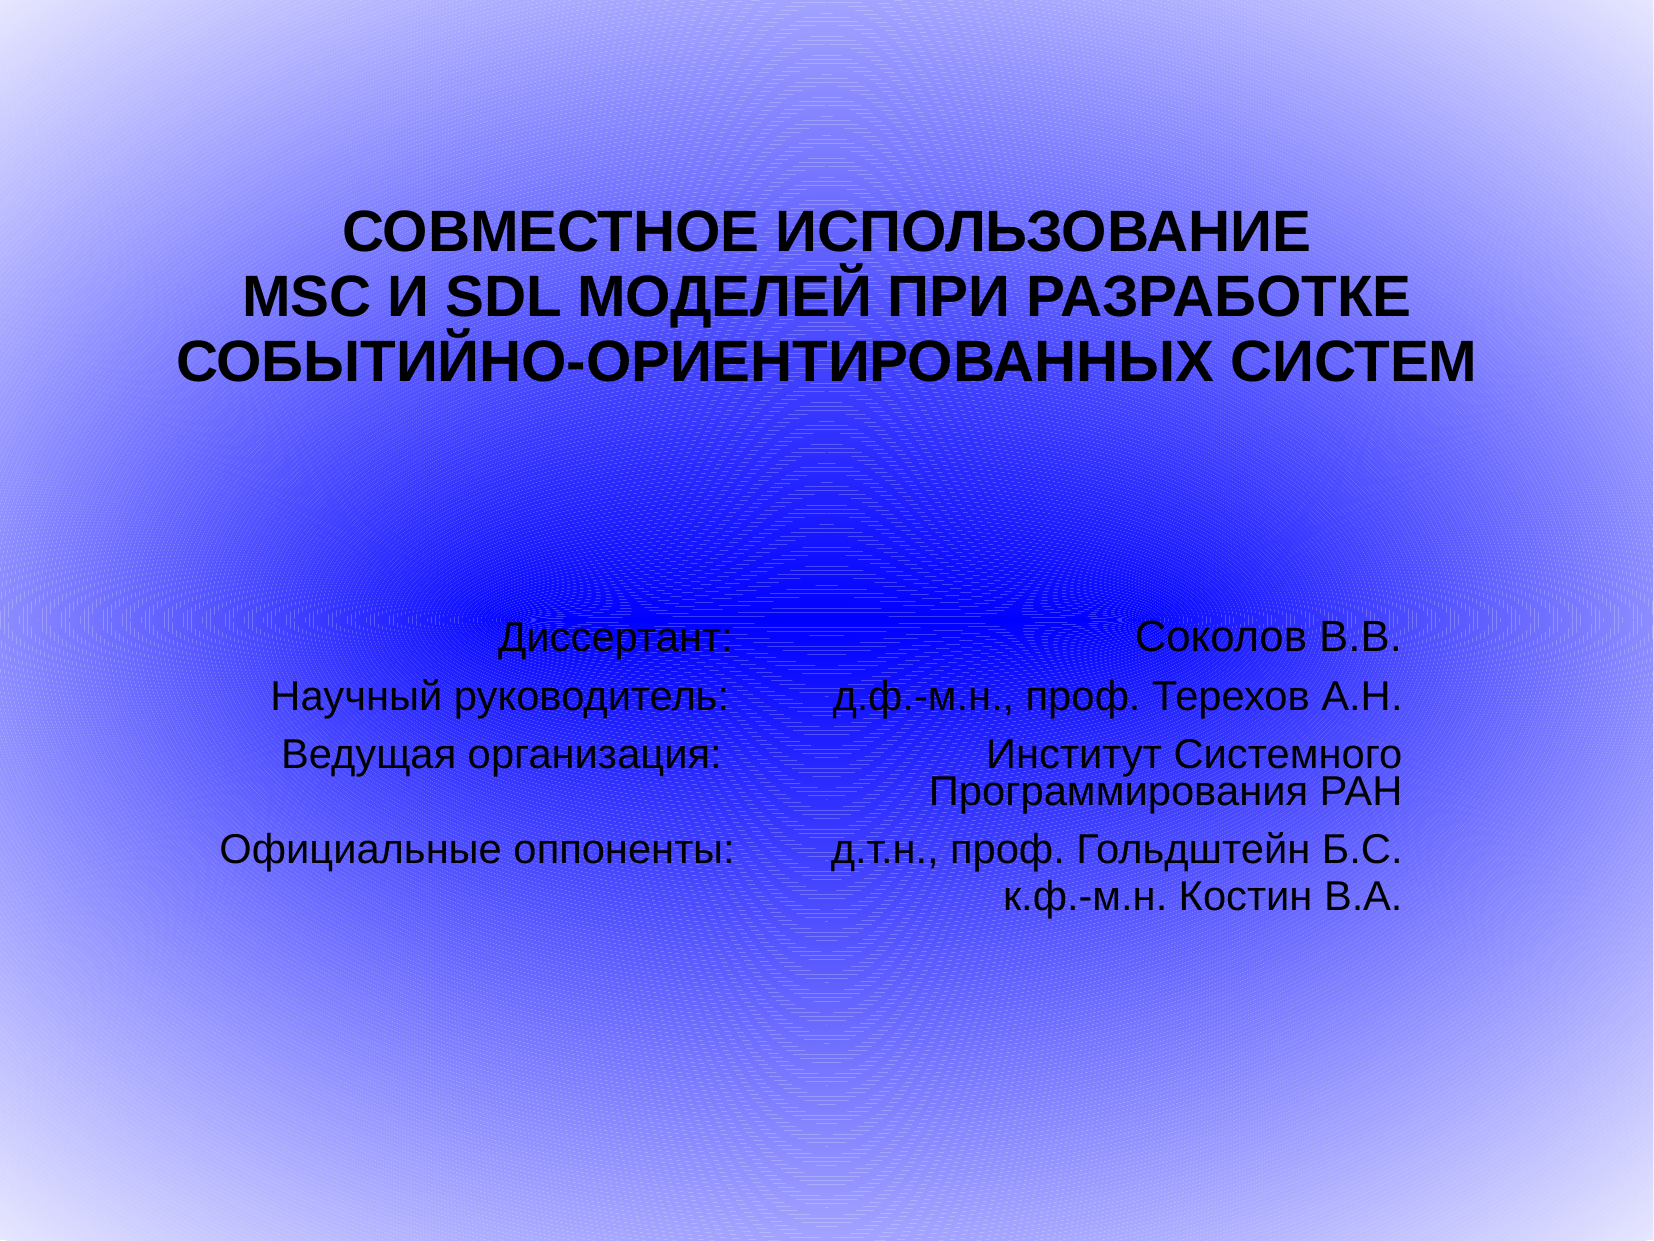

# СОВМЕСТНОЕ ИСПОЛЬЗОВАНИЕ MSC И SDL МОДЕЛЕЙ ПРИ РАЗРАБОТКЕ СОБЫТИЙНО-ОРИЕНТИРОВАННЫХ СИСТЕМ
Диссертант: Соколов В.В.
Научный руководитель: д.ф.-м.н., проф. Терехов А.Н.
Ведущая организация: Институт Системного Программирования РАН
Официальные оппоненты:	 д.т.н., проф. Гольдштейн Б.С.
к.ф.-м.н. Костин В.А.